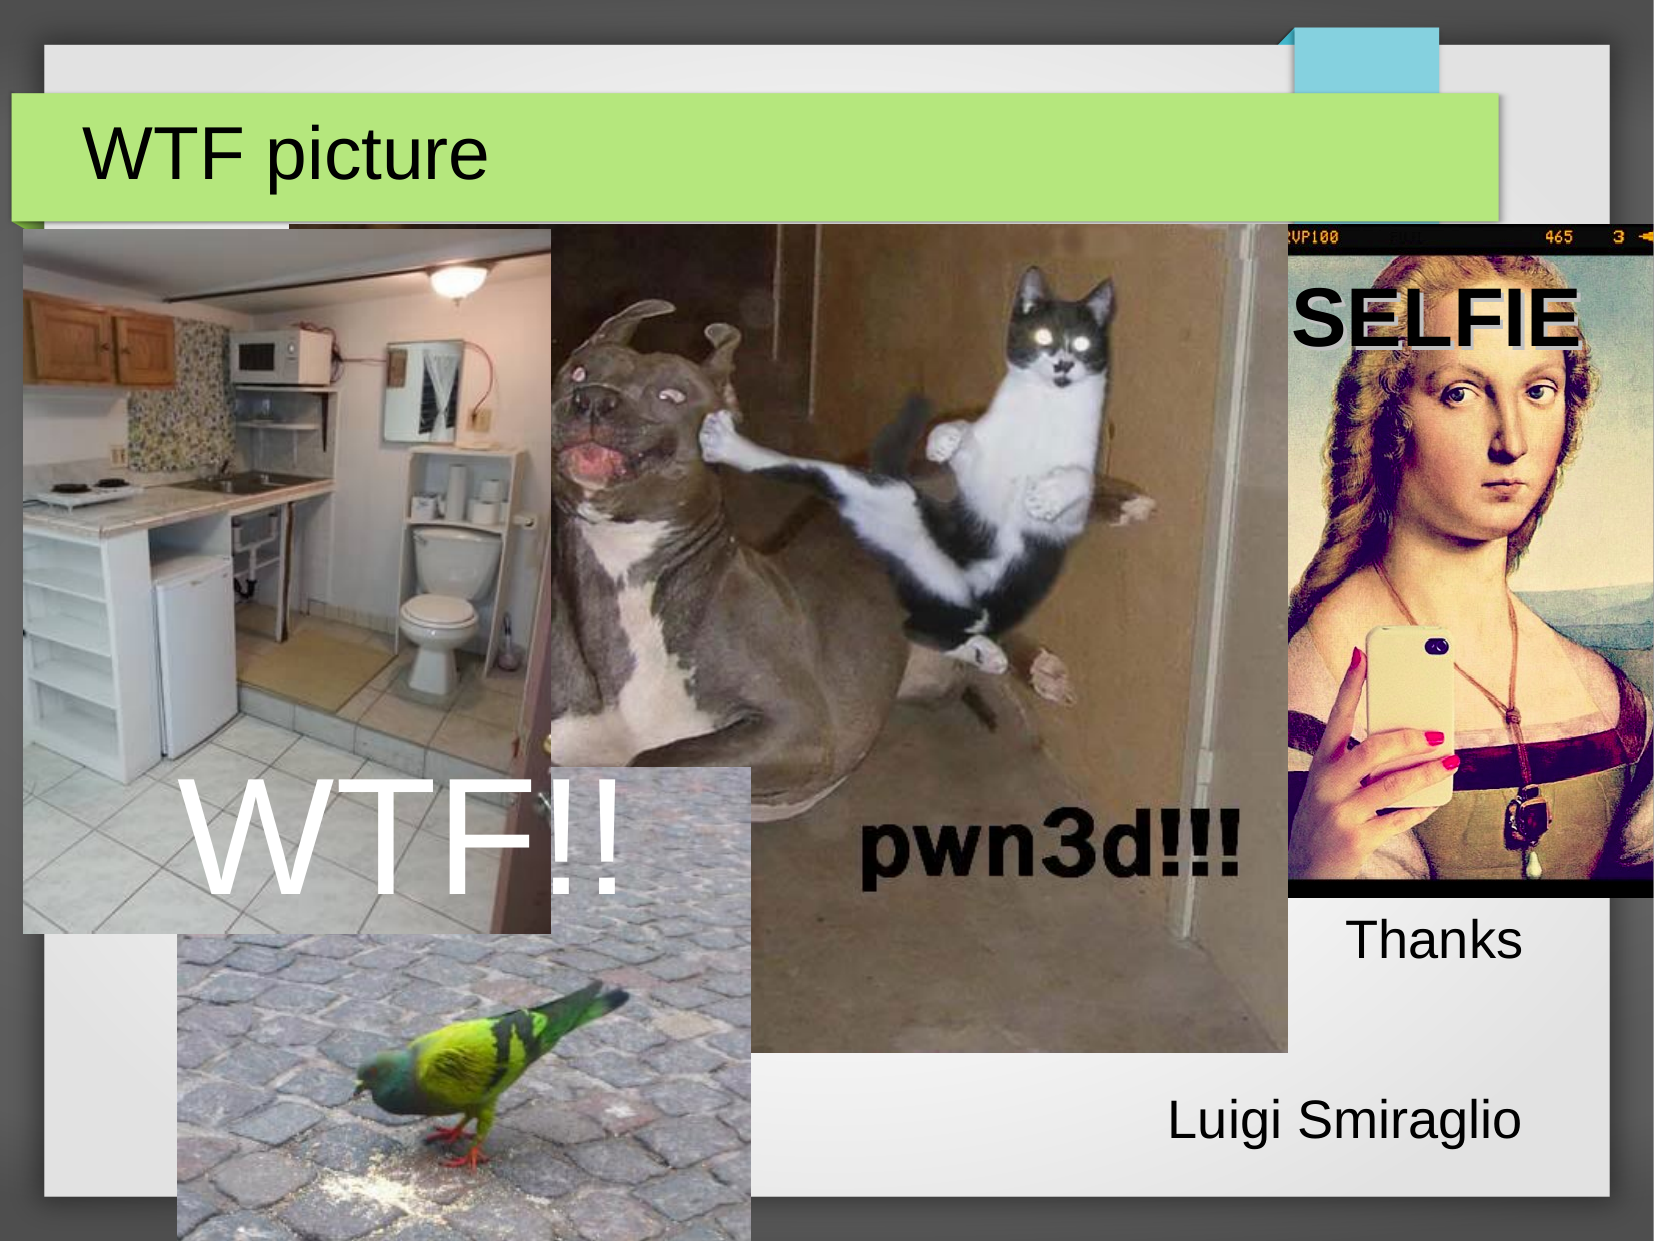

# WTF picture
SELFIE
Powerfully
 oWNeD!
WTF!!
Thanks
Luigi Smiraglio